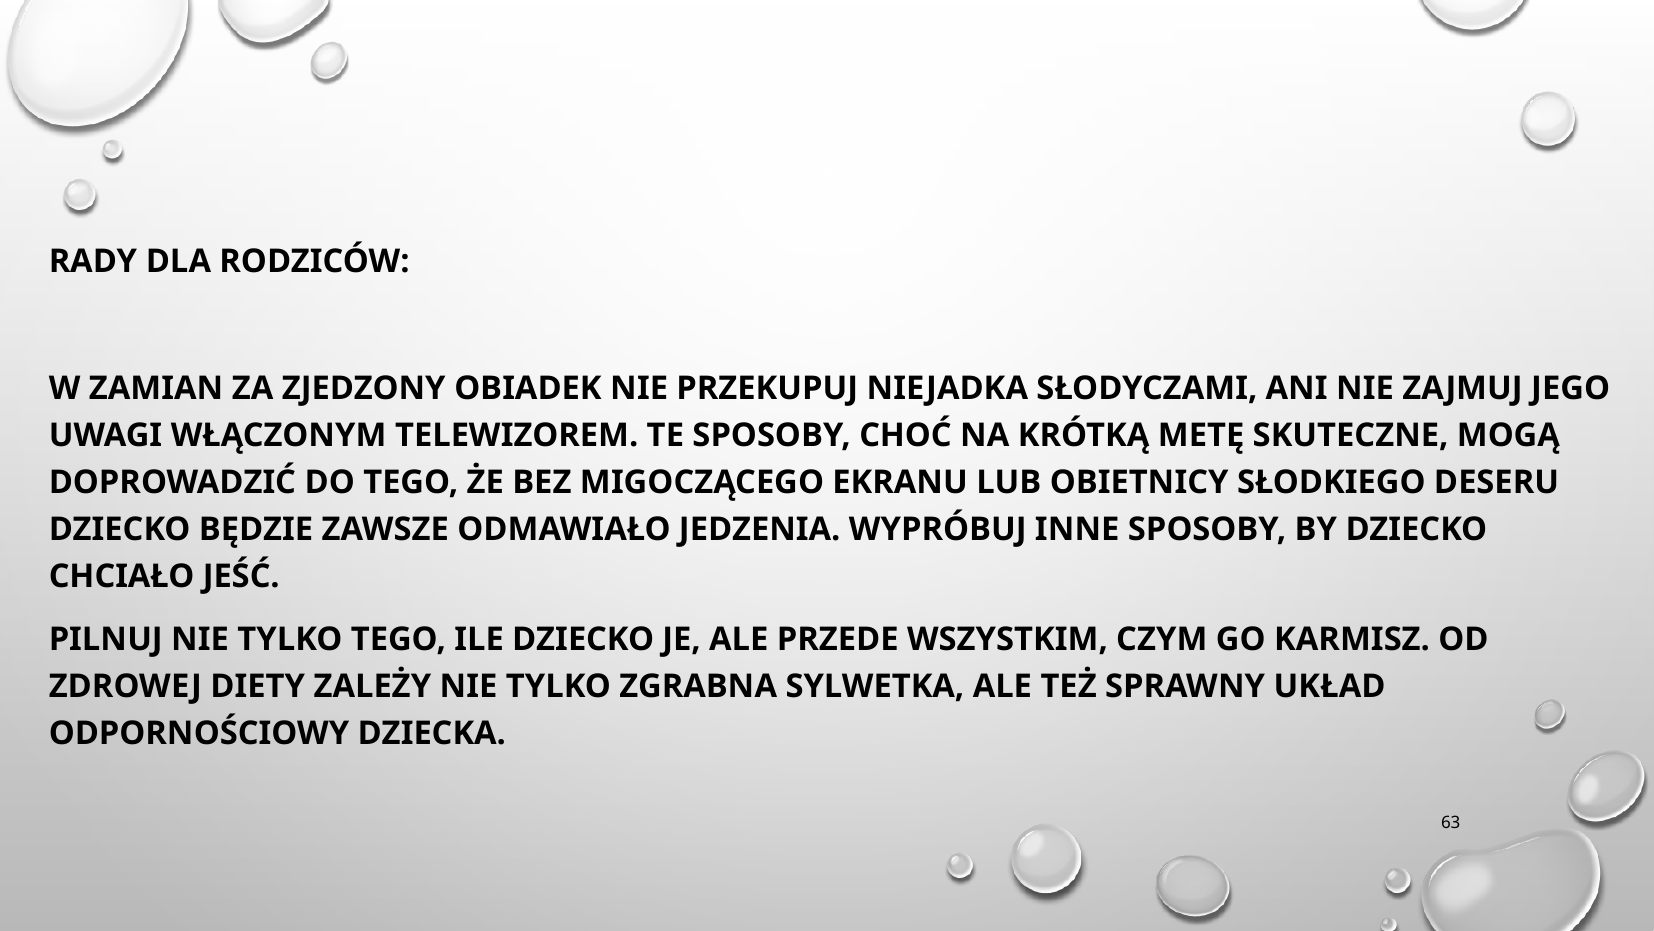

# Rady dla rodziców:
W zamian za zjedzony obiadek nie przekupuj niejadka słodyczami, ani nie zajmuj jego uwagi włączonym telewizorem. Te sposoby, choć na krótką metę skuteczne, mogą doprowadzić do tego, że bez migoczącego ekranu lub obietnicy słodkiego deseru dziecko będzie zawsze odmawiało jedzenia. Wypróbuj inne sposoby, by dziecko chciało jeść.
Pilnuj nie tylko tego, ile dziecko je, ale przede wszystkim, czym go karmisz. Od zdrowej diety zależy nie tylko zgrabna sylwetka, ale też sprawny układ odpornościowy dziecka.
62